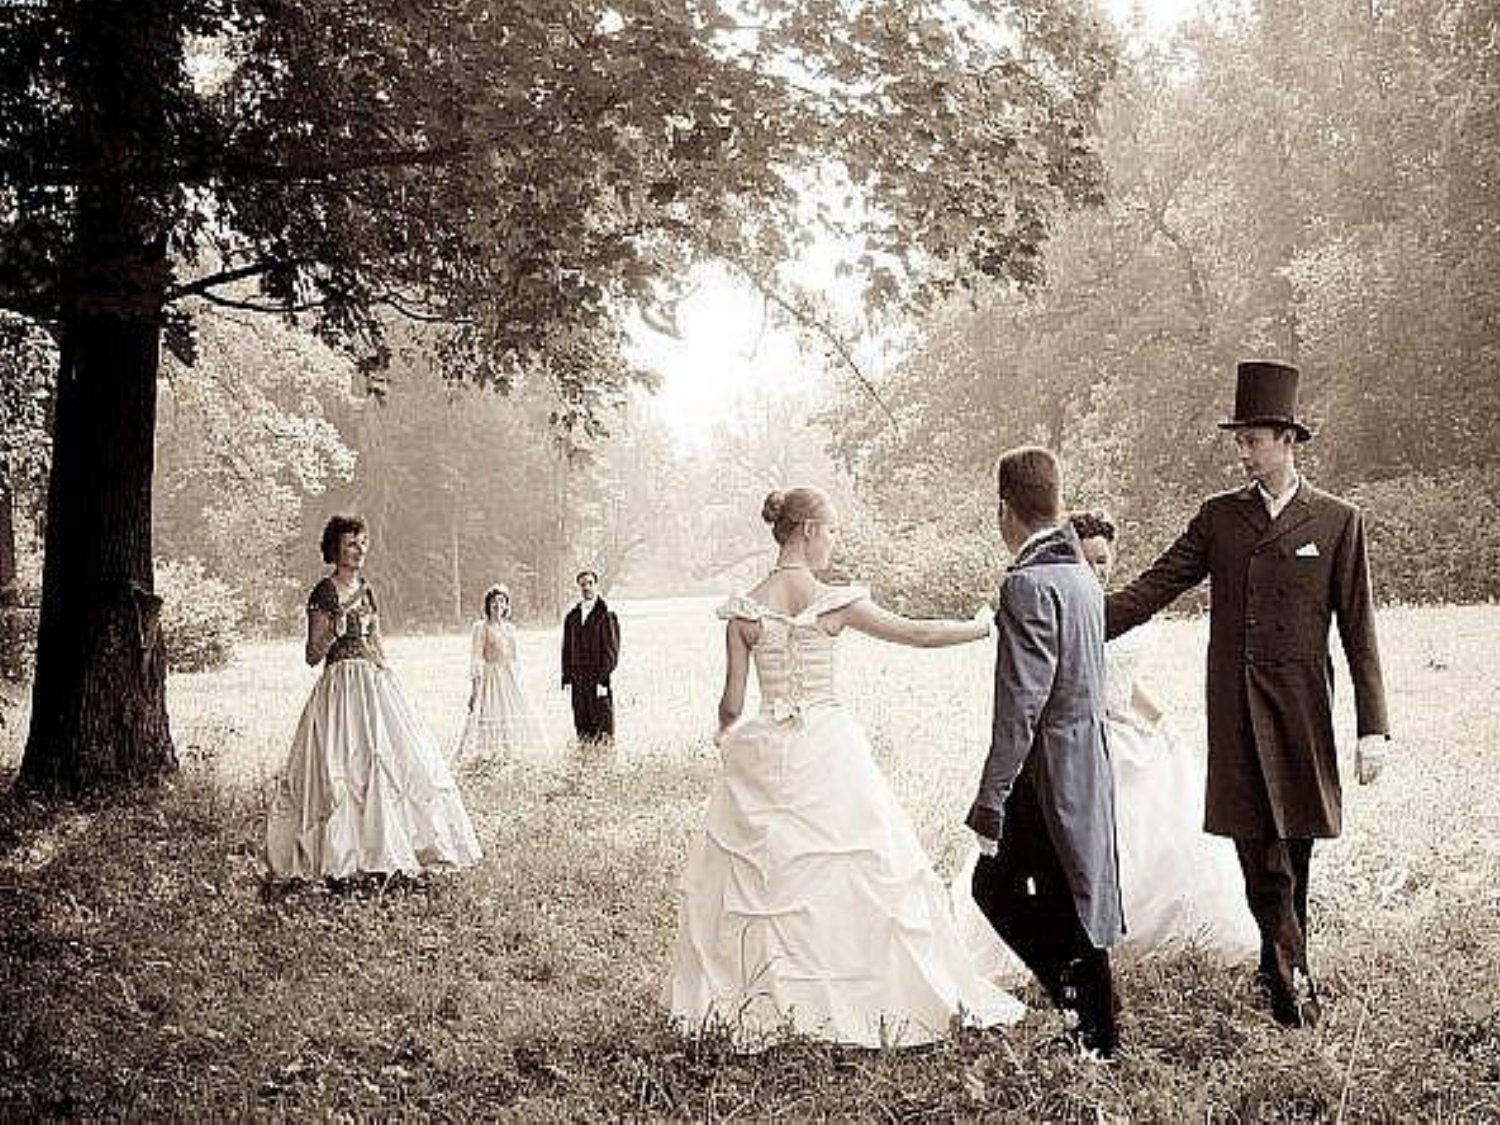

# Zgodovina
Visoka kultura postane institucionalen prostor v drugi polovici 19.st., zaradi:
selektivne prisvojitve elitnih skupin tega, kar je bilo prej skupna javna kultura
in zaradi premikov kulture v smeri modernizma.
Razlikovanje med visoko in popularno kulturo: v ZDA, med leti 1850 in 1900
KULTURNI KAPITALISTI (DiMaggio)